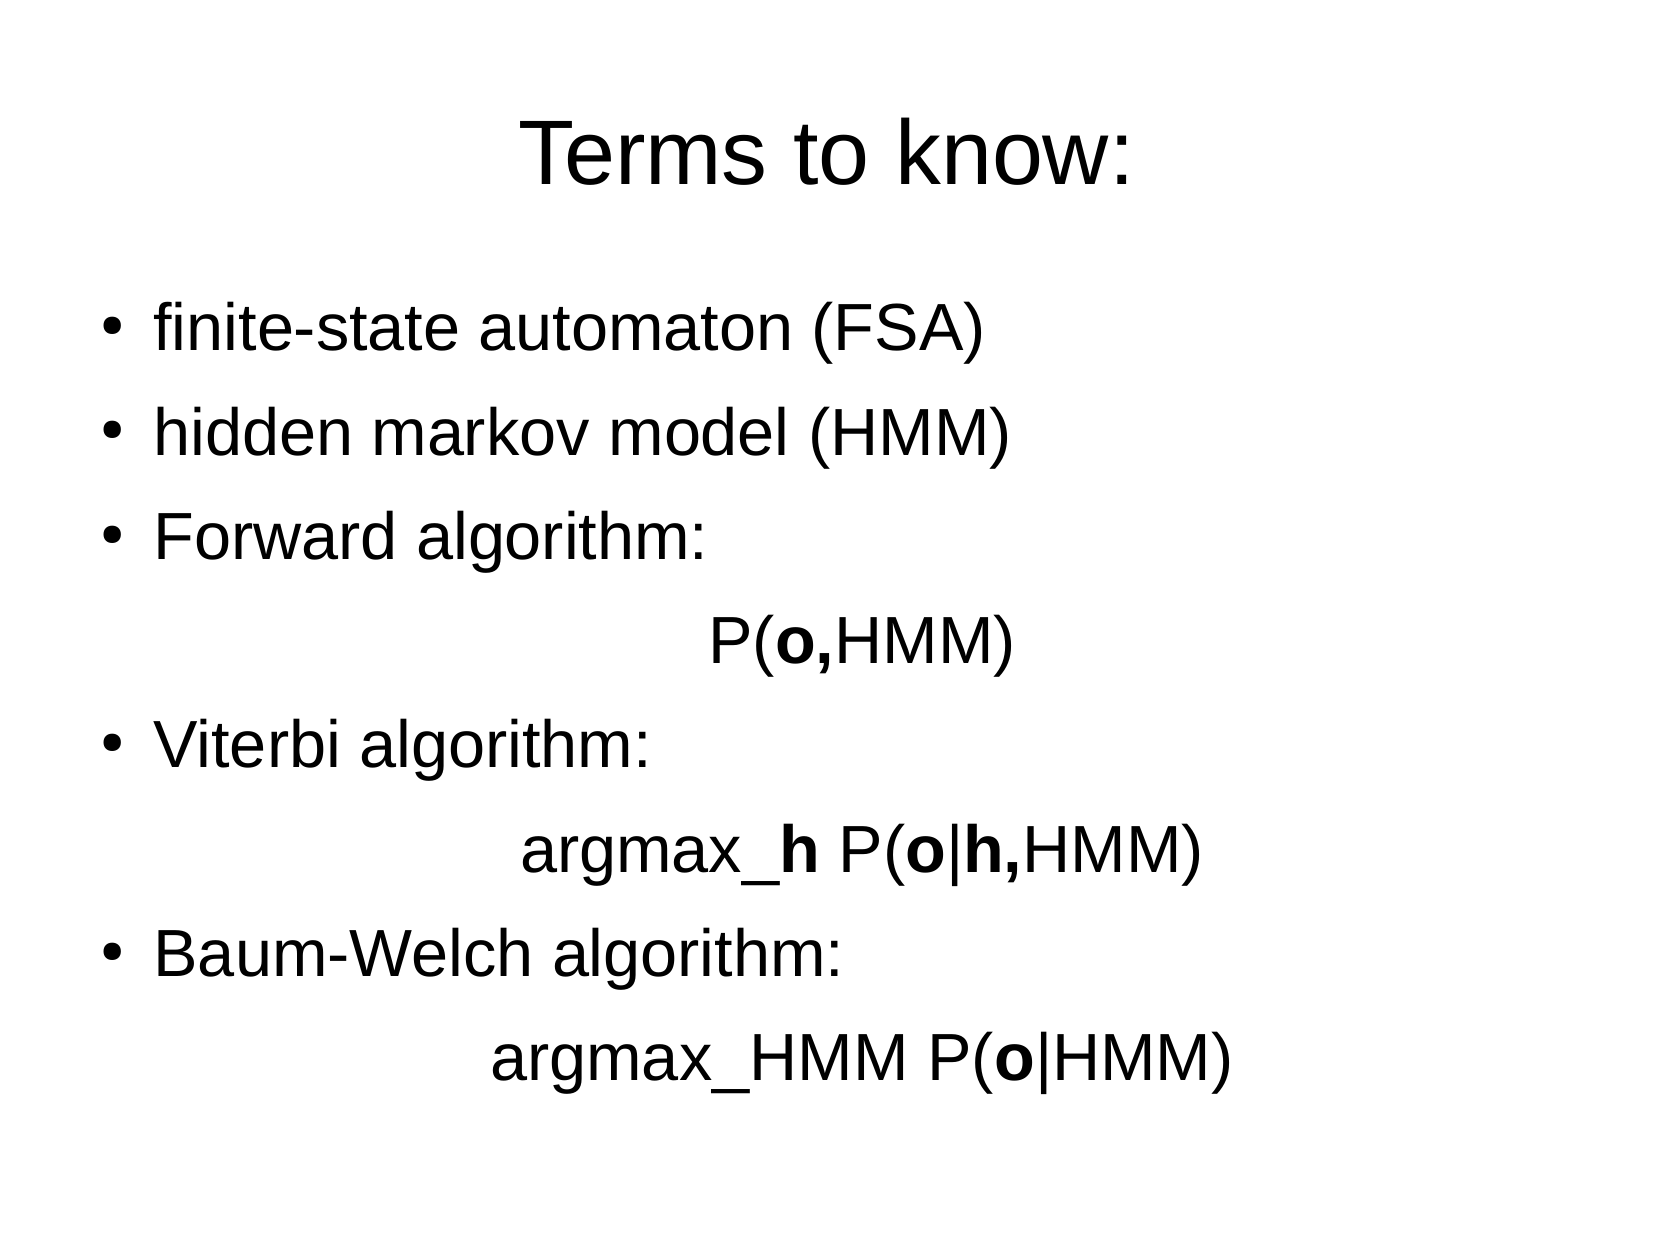

# Terms to know:
finite-state automaton (FSA)
hidden markov model (HMM)
Forward algorithm:
P(o,HMM)
Viterbi algorithm:
argmax_h P(o|h,HMM)
Baum-Welch algorithm:
argmax_HMM P(o|HMM)